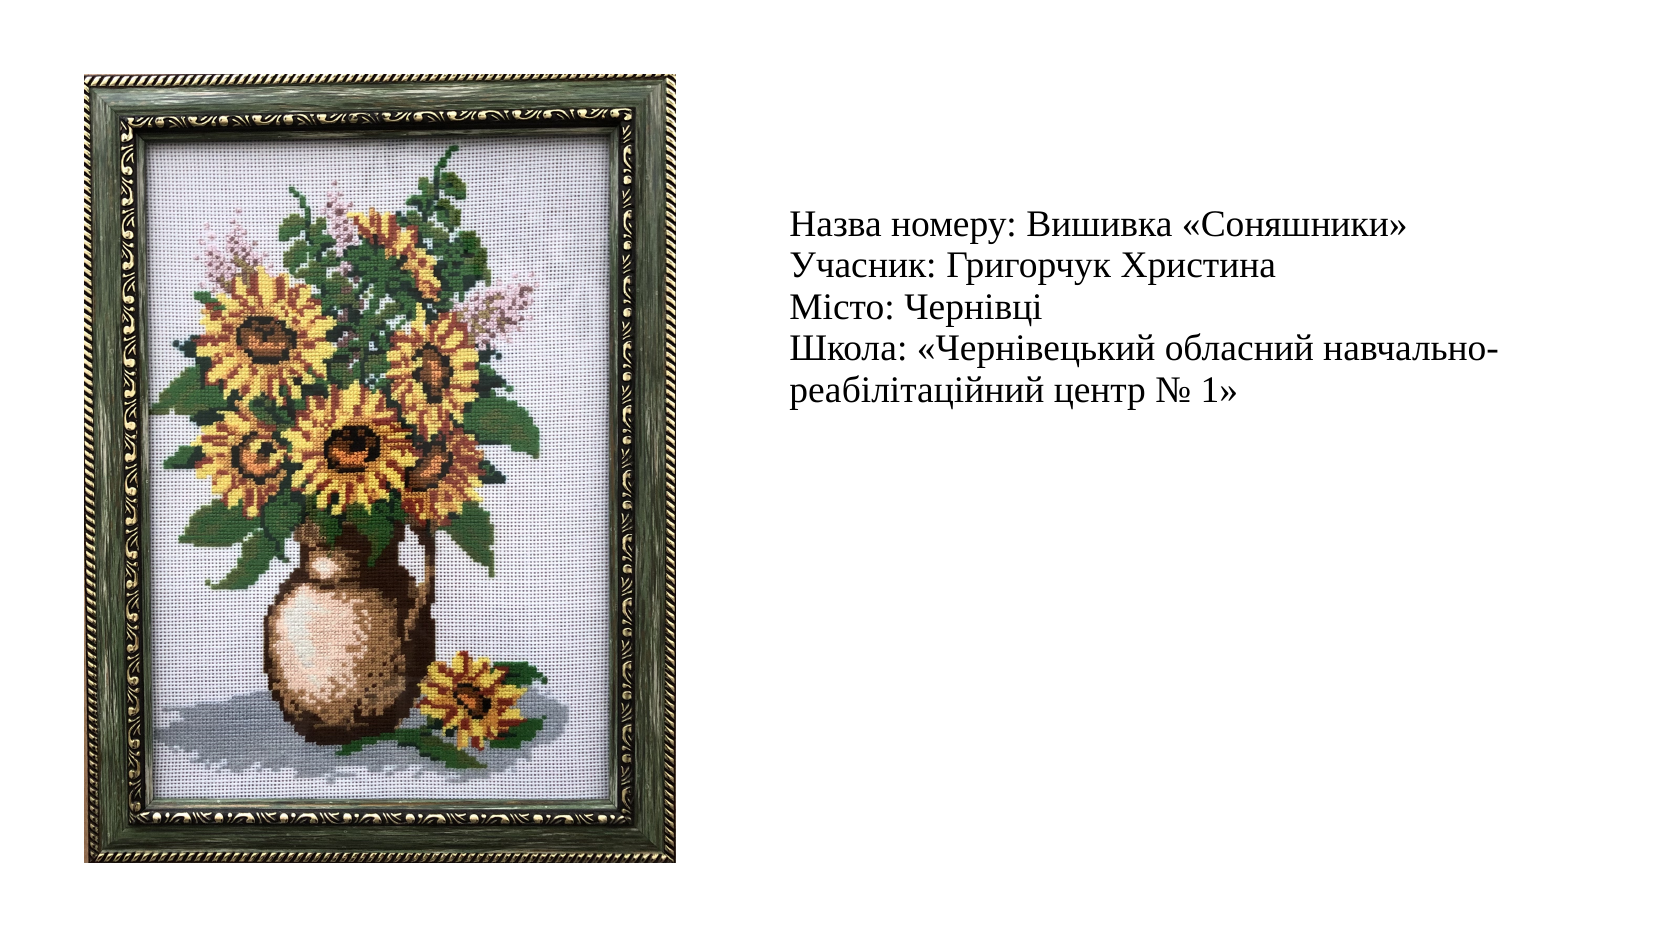

Назва номеру: Вишивка «Соняшники»
Учасник: Григорчук Христина
Місто: Чернівці
Школа: «Чернівецький обласний навчально-реабілітаційний центр № 1»